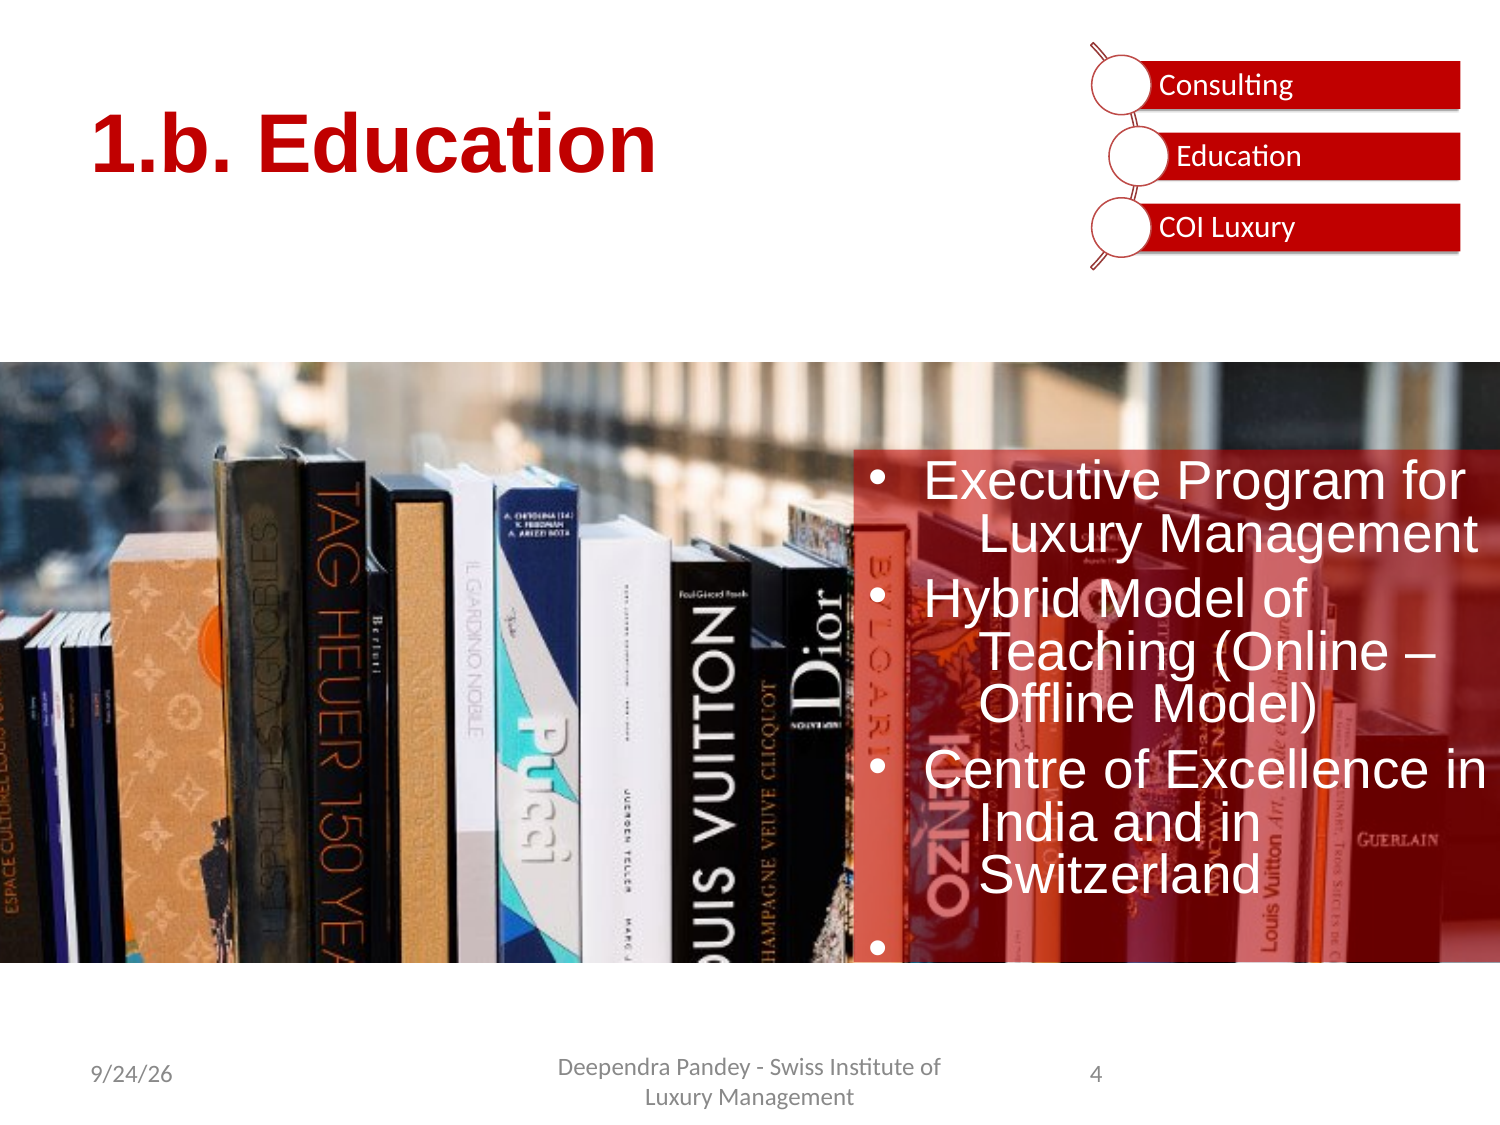

Consulting
Education
COI Luxury
# 1.b. Education
Executive Program for Luxury Management
Hybrid Model of Teaching (Online – Offline Model)
Centre of Excellence in India and in Switzerland
Deependra Pandey - Swiss Institute of Luxury Management